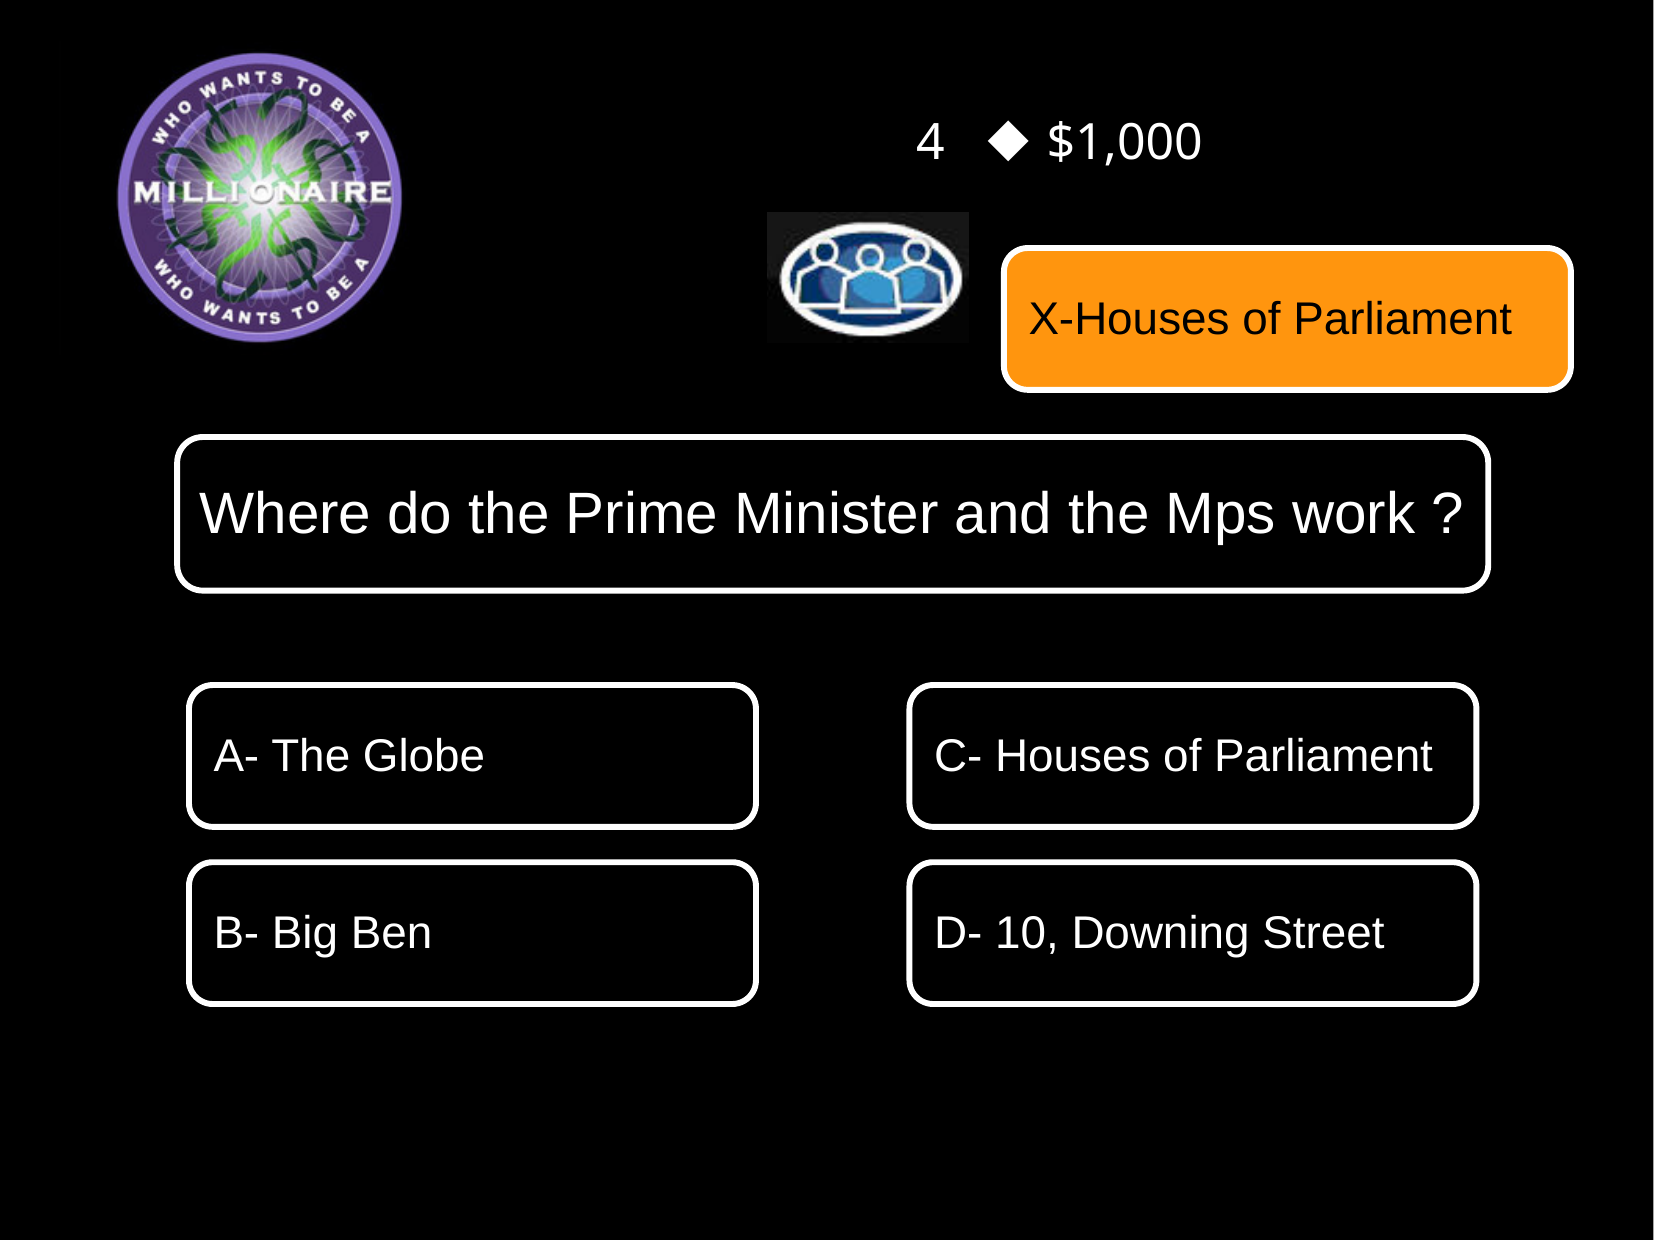

4  $1,000
X-Houses of Parliament
Where do the Prime Minister and the Mps work ?
A- The Globe
C- Houses of Parliament
B- Big Ben
D- 10, Downing Street